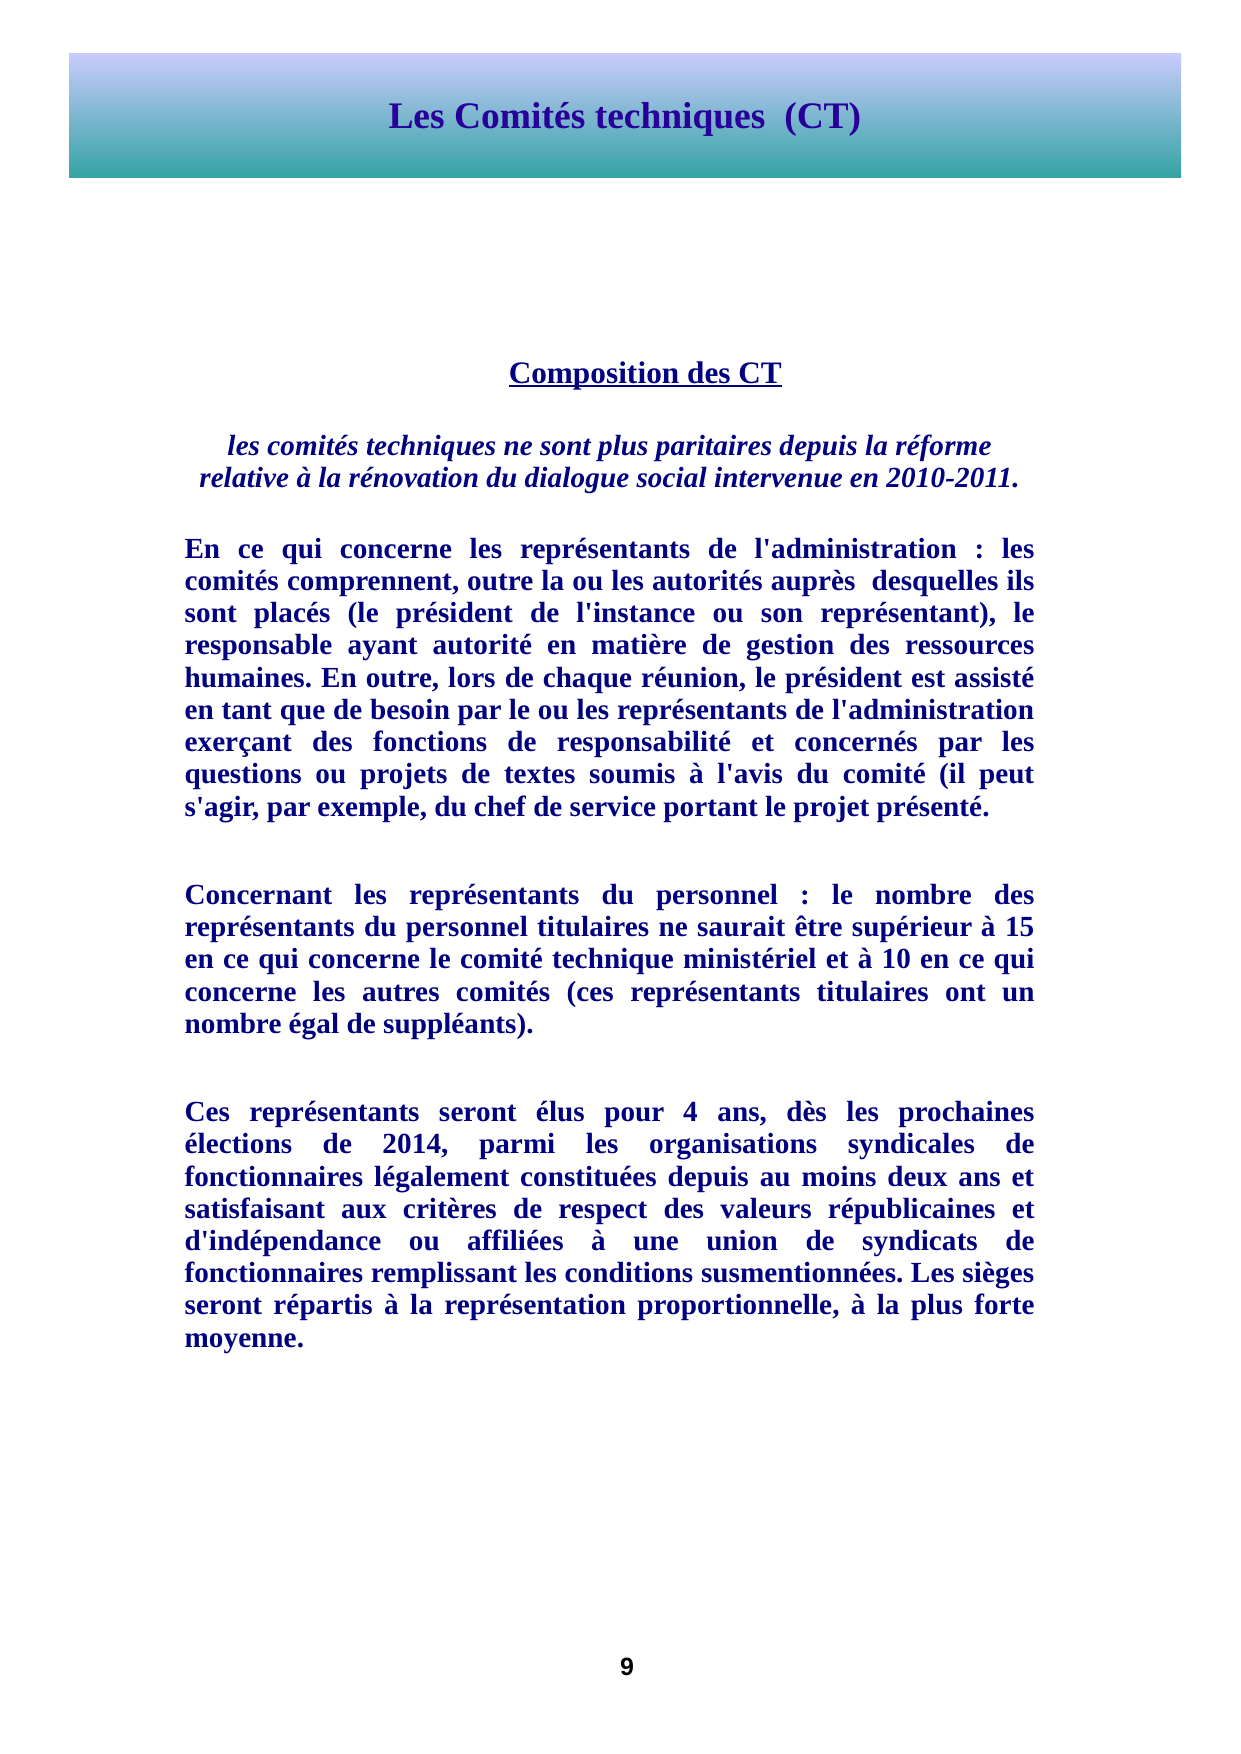

Les Comités techniques (CT)
# Composition des CT
les comités techniques ne sont plus paritaires depuis la réforme relative à la rénovation du dialogue social intervenue en 2010-2011.
En ce qui concerne les représentants de l'administration : les comités comprennent, outre la ou les autorités auprès desquelles ils sont placés (le président de l'instance ou son représentant), le responsable ayant autorité en matière de gestion des ressources humaines. En outre, lors de chaque réunion, le président est assisté en tant que de besoin par le ou les représentants de l'administration exerçant des fonctions de responsabilité et concernés par les questions ou projets de textes soumis à l'avis du comité (il peut s'agir, par exemple, du chef de service portant le projet présenté.
Concernant les représentants du personnel : le nombre des représentants du personnel titulaires ne saurait être supérieur à 15 en ce qui concerne le comité technique ministériel et à 10 en ce qui concerne les autres comités (ces représentants titulaires ont un nombre égal de suppléants).
Ces représentants seront élus pour 4 ans, dès les prochaines élections de 2014, parmi les organisations syndicales de fonctionnaires légalement constituées depuis au moins deux ans et satisfaisant aux critères de respect des valeurs républicaines et d'indépendance ou affiliées à une union de syndicats de fonctionnaires remplissant les conditions susmentionnées. Les sièges seront répartis à la représentation proportionnelle, à la plus forte moyenne.
9
9